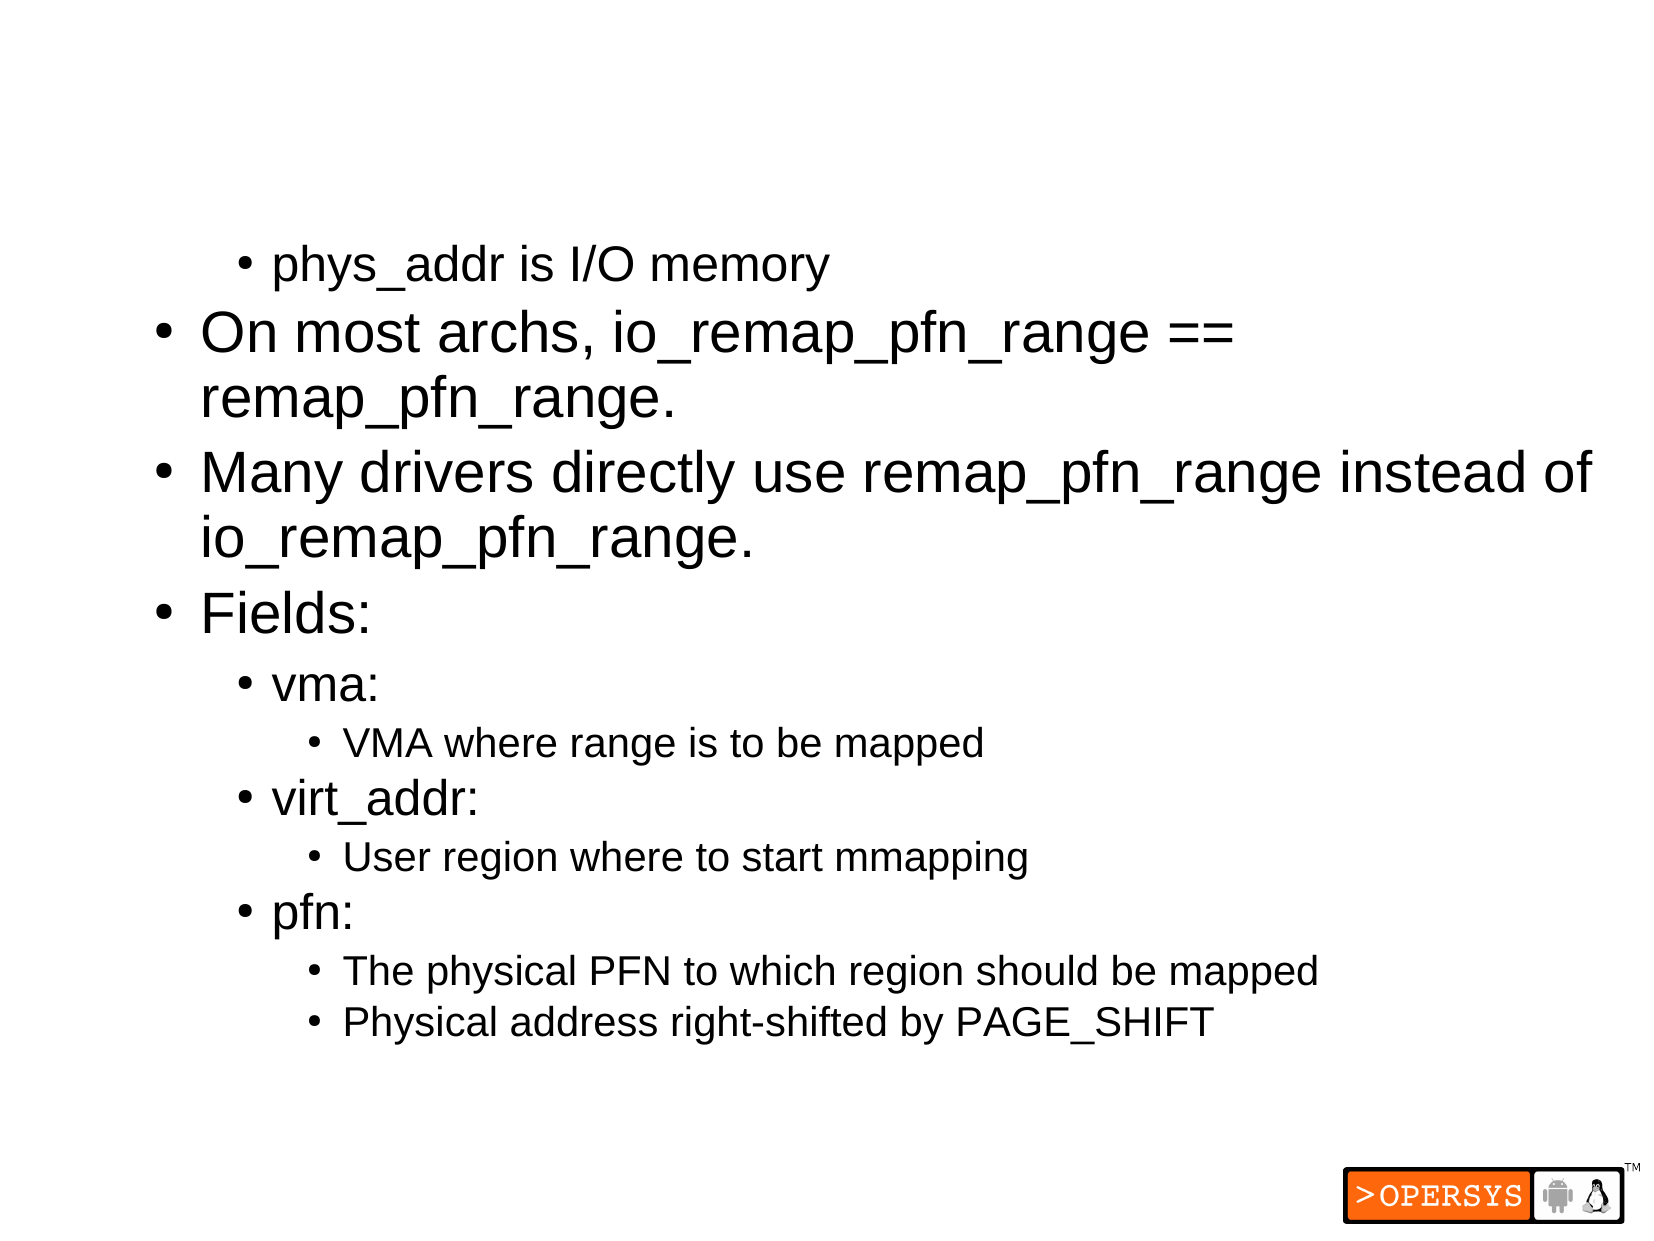

# phys_addr is I/O memory
On most archs, io_remap_pfn_range == remap_pfn_range.
Many drivers directly use remap_pfn_range instead of io_remap_pfn_range.
Fields:
vma:
VMA where range is to be mapped
virt_addr:
User region where to start mmapping
pfn:
The physical PFN to which region should be mapped
Physical address right-shifted by PAGE_SHIFT